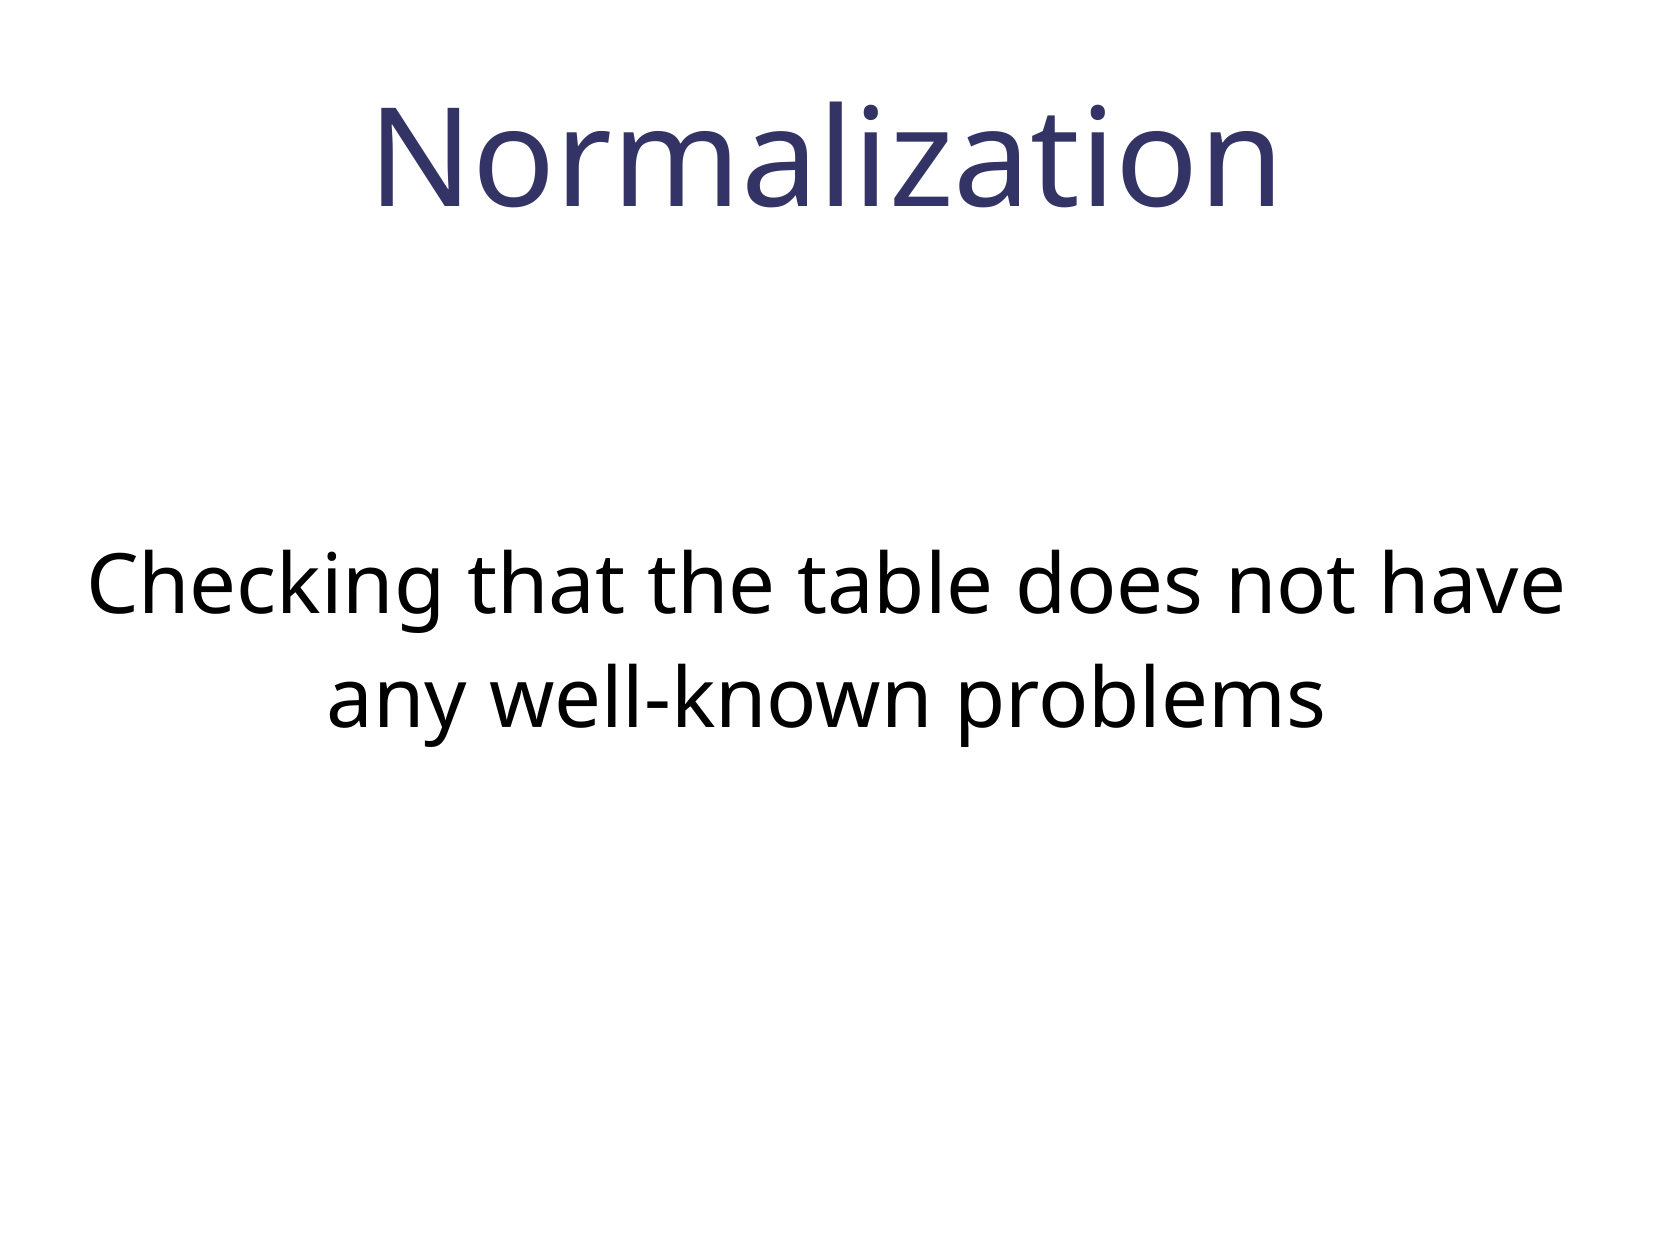

# Normalization
Checking that the table does not have any well-known problems